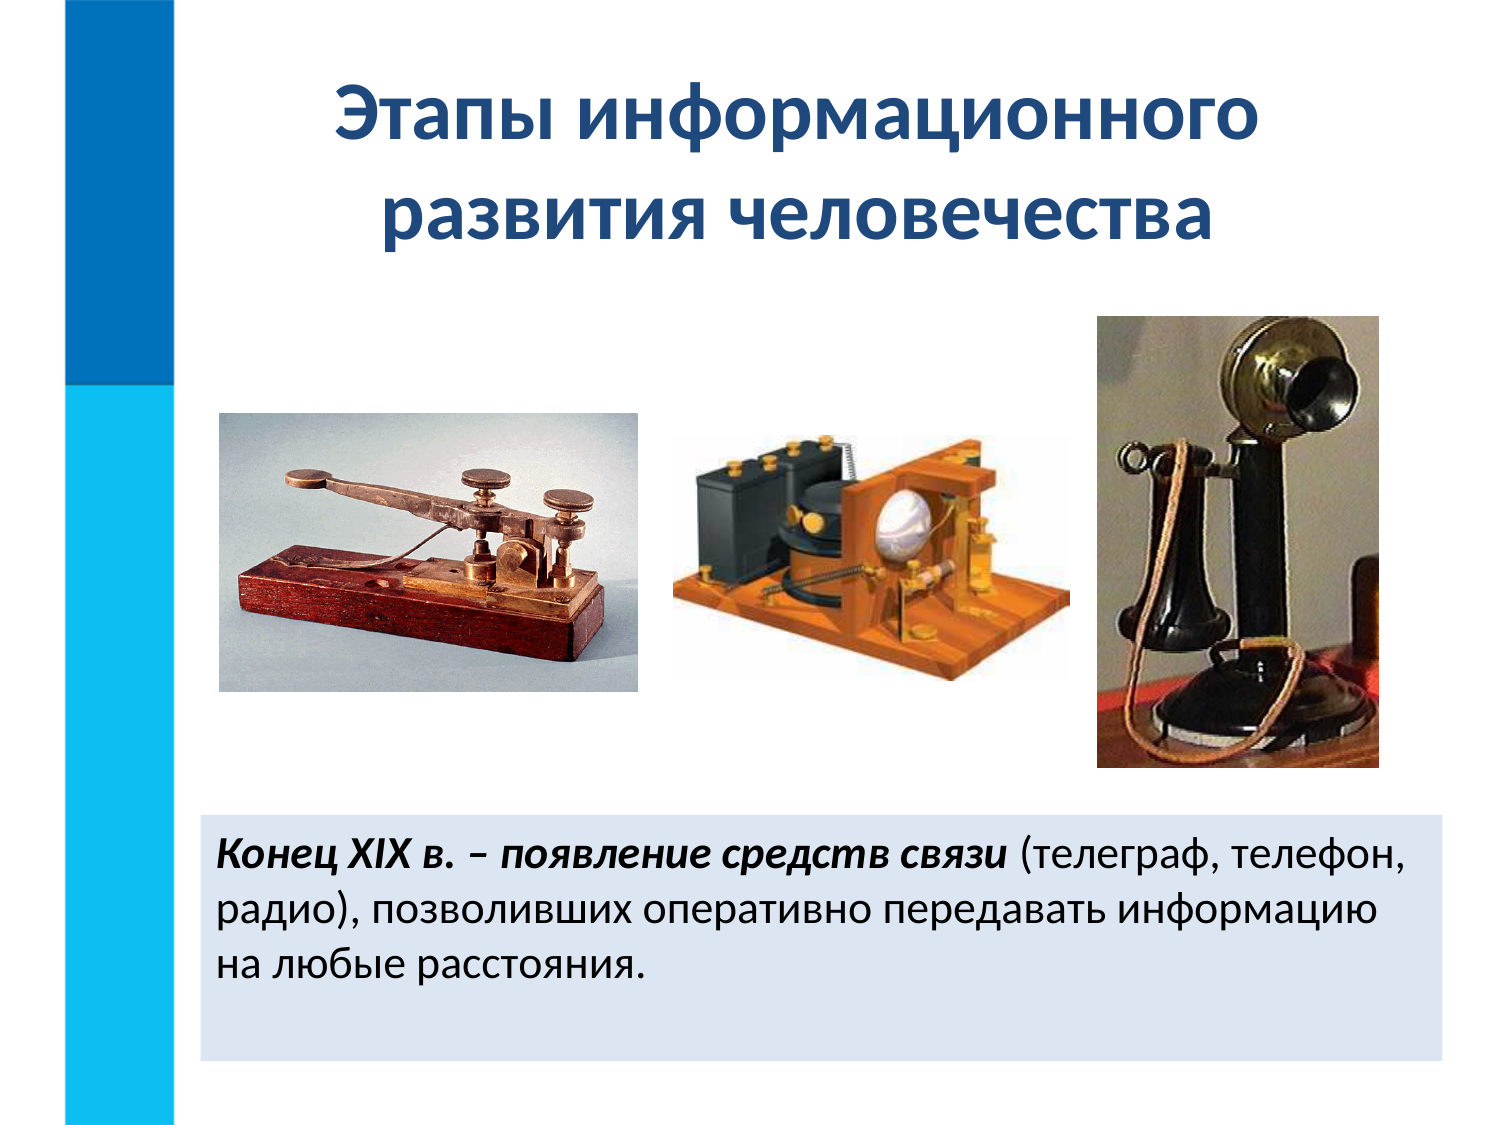

Этапы информационного развития человечества
Конец XIX в. – появление средств связи (телеграф, телефон, радио), позволивших оперативно передавать информацию на любые расстояния.